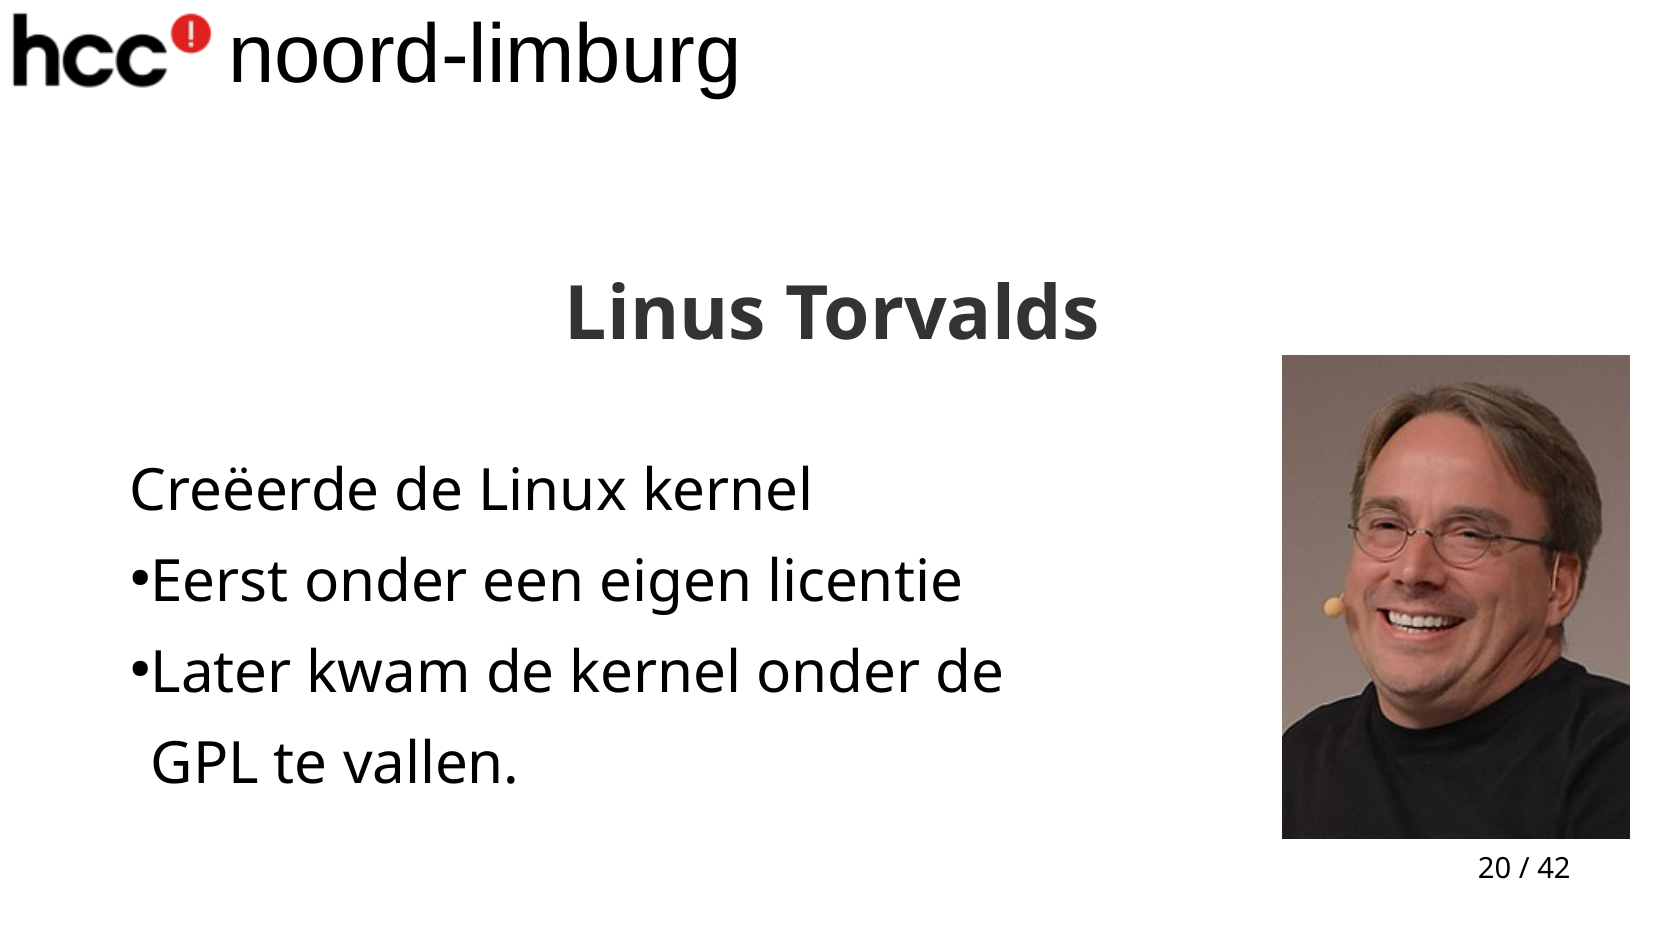

# Linus Torvalds
Creëerde de Linux kernel
Eerst onder een eigen licentie
Later kwam de kernel onder de
GPL te vallen.
20